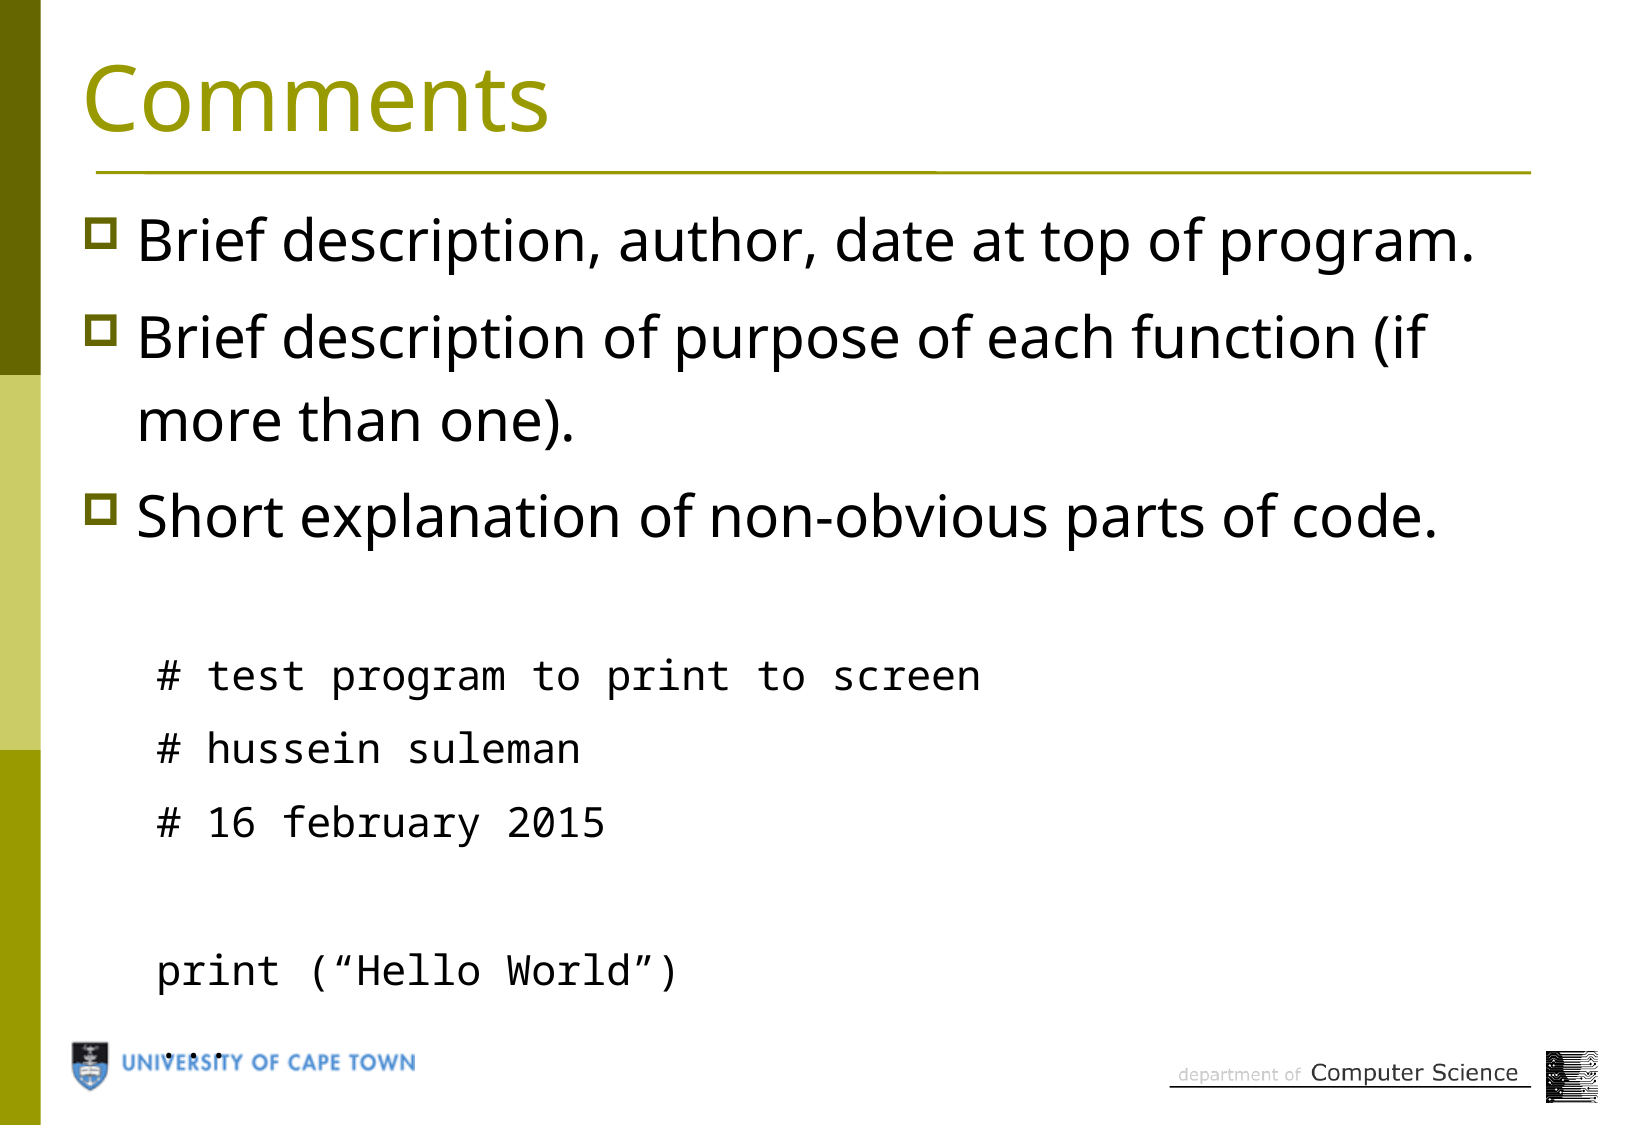

# Comments
Brief description, author, date at top of program.
Brief description of purpose of each function (if more than one).
Short explanation of non-obvious parts of code.
# test program to print to screen
# hussein suleman
# 16 february 2015
print (“Hello World”)
...